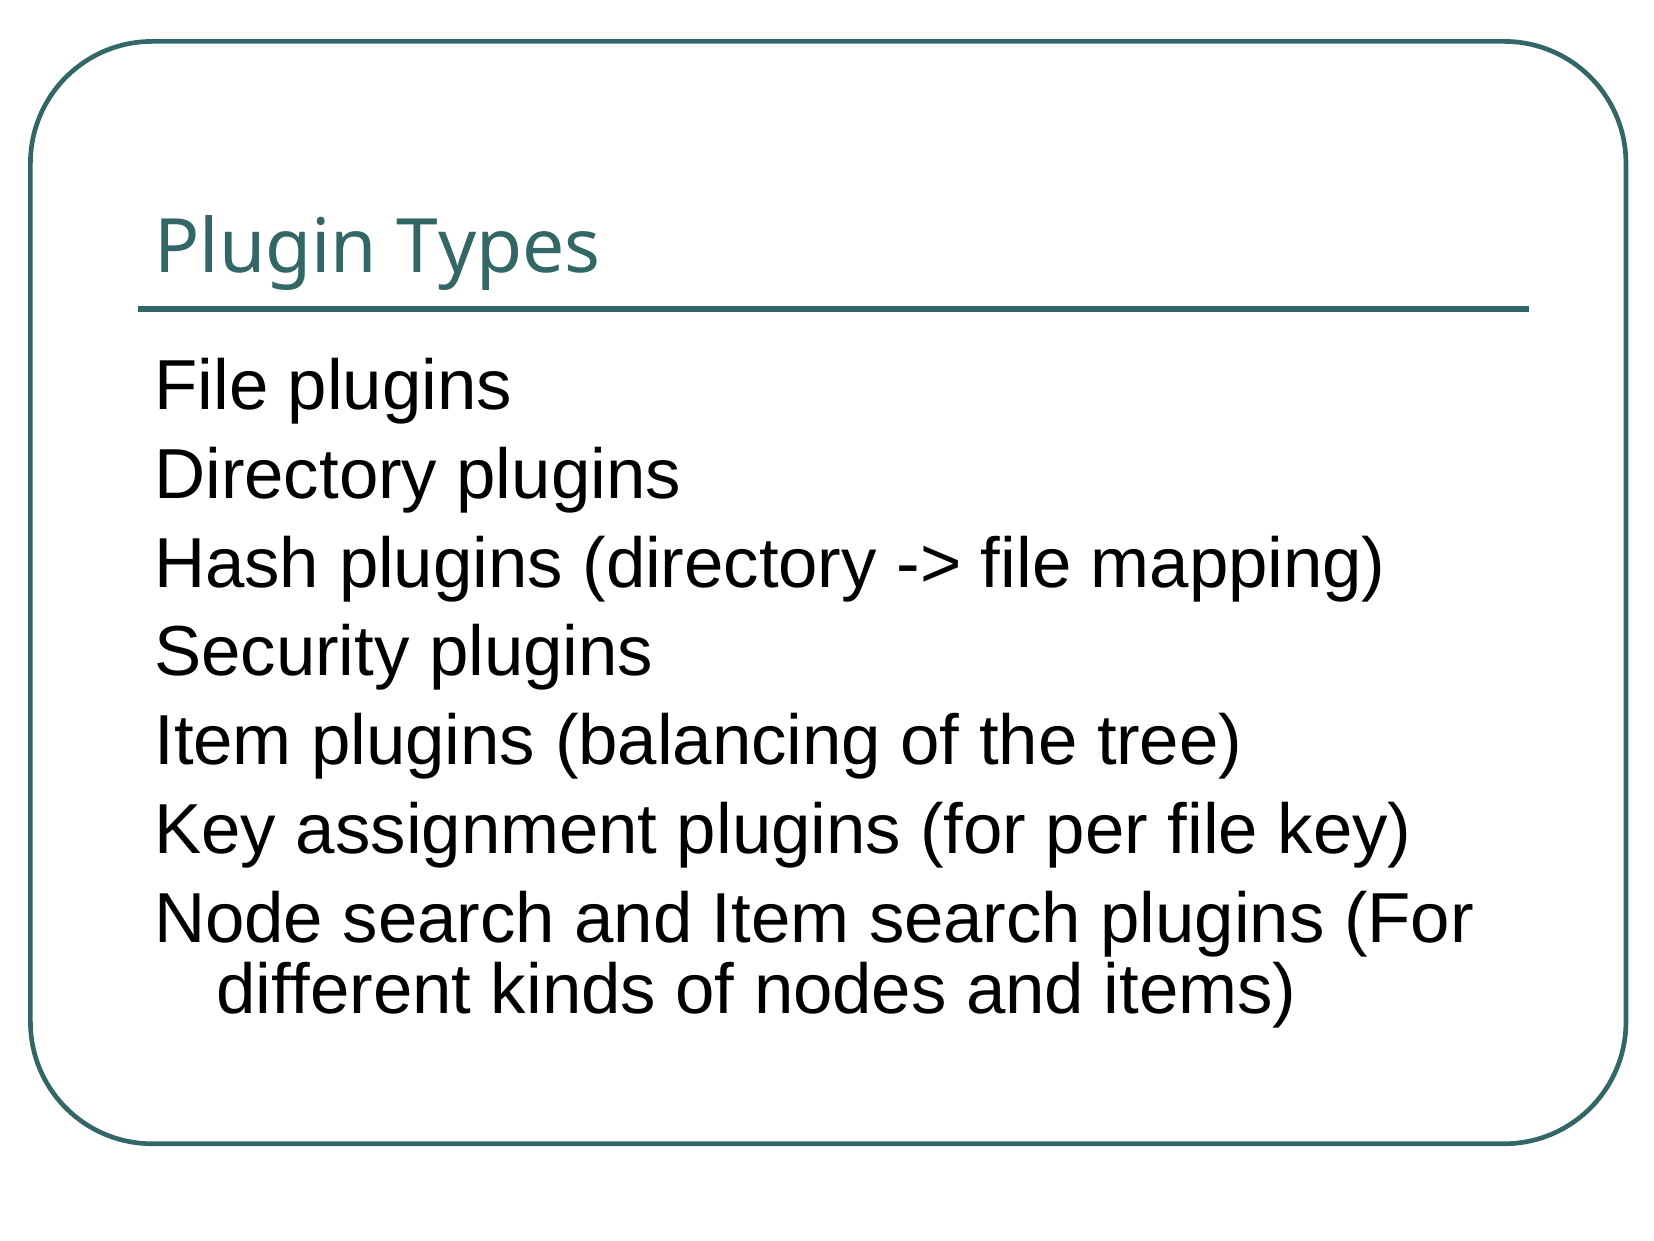

# Plugin Types
File plugins
Directory plugins
Hash plugins (directory -> file mapping)
Security plugins
Item plugins (balancing of the tree)
Key assignment plugins (for per file key)
Node search and Item search plugins (For different kinds of nodes and items)